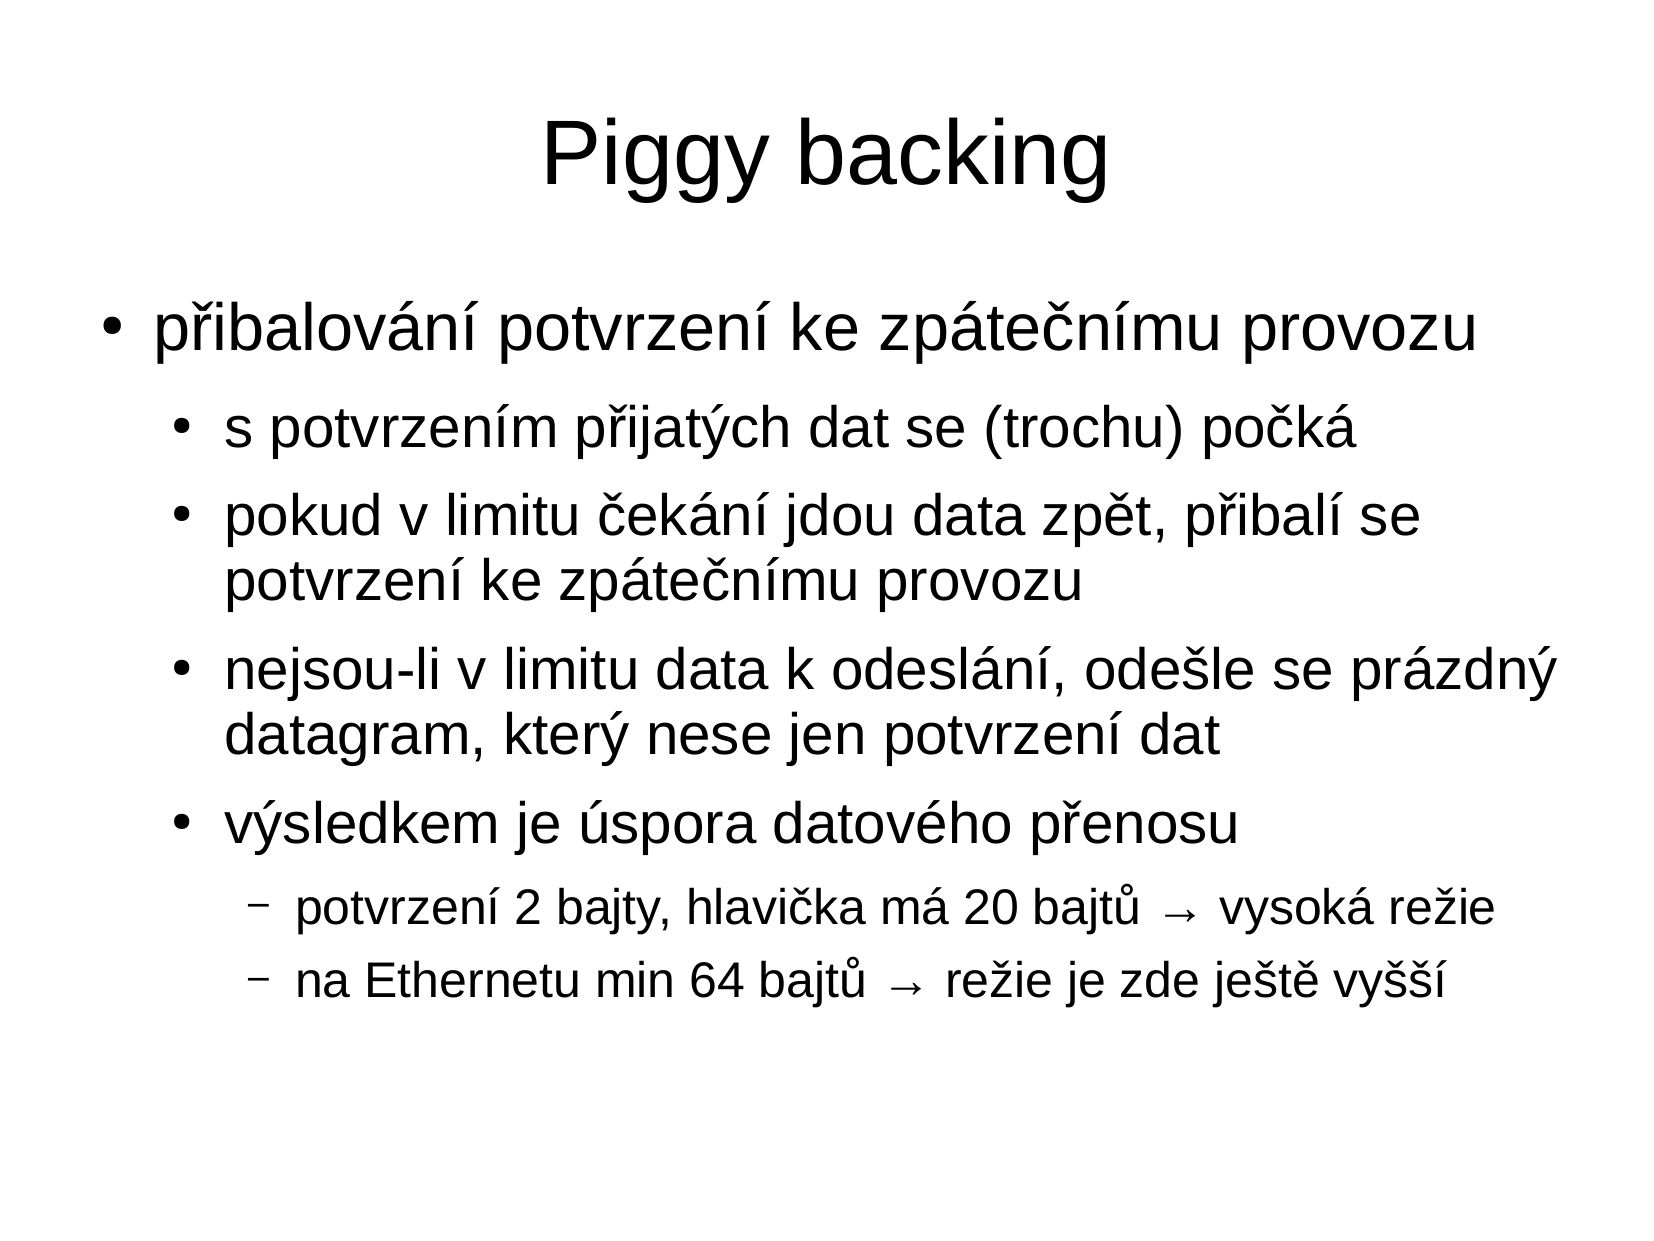

# Piggy backing
přibalování potvrzení ke zpátečnímu provozu
s potvrzením přijatých dat se (trochu) počká
pokud v limitu čekání jdou data zpět, přibalí se potvrzení ke zpátečnímu provozu
nejsou-li v limitu data k odeslání, odešle se prázdný datagram, který nese jen potvrzení dat
výsledkem je úspora datového přenosu
potvrzení 2 bajty, hlavička má 20 bajtů → vysoká režie
na Ethernetu min 64 bajtů → režie je zde ještě vyšší